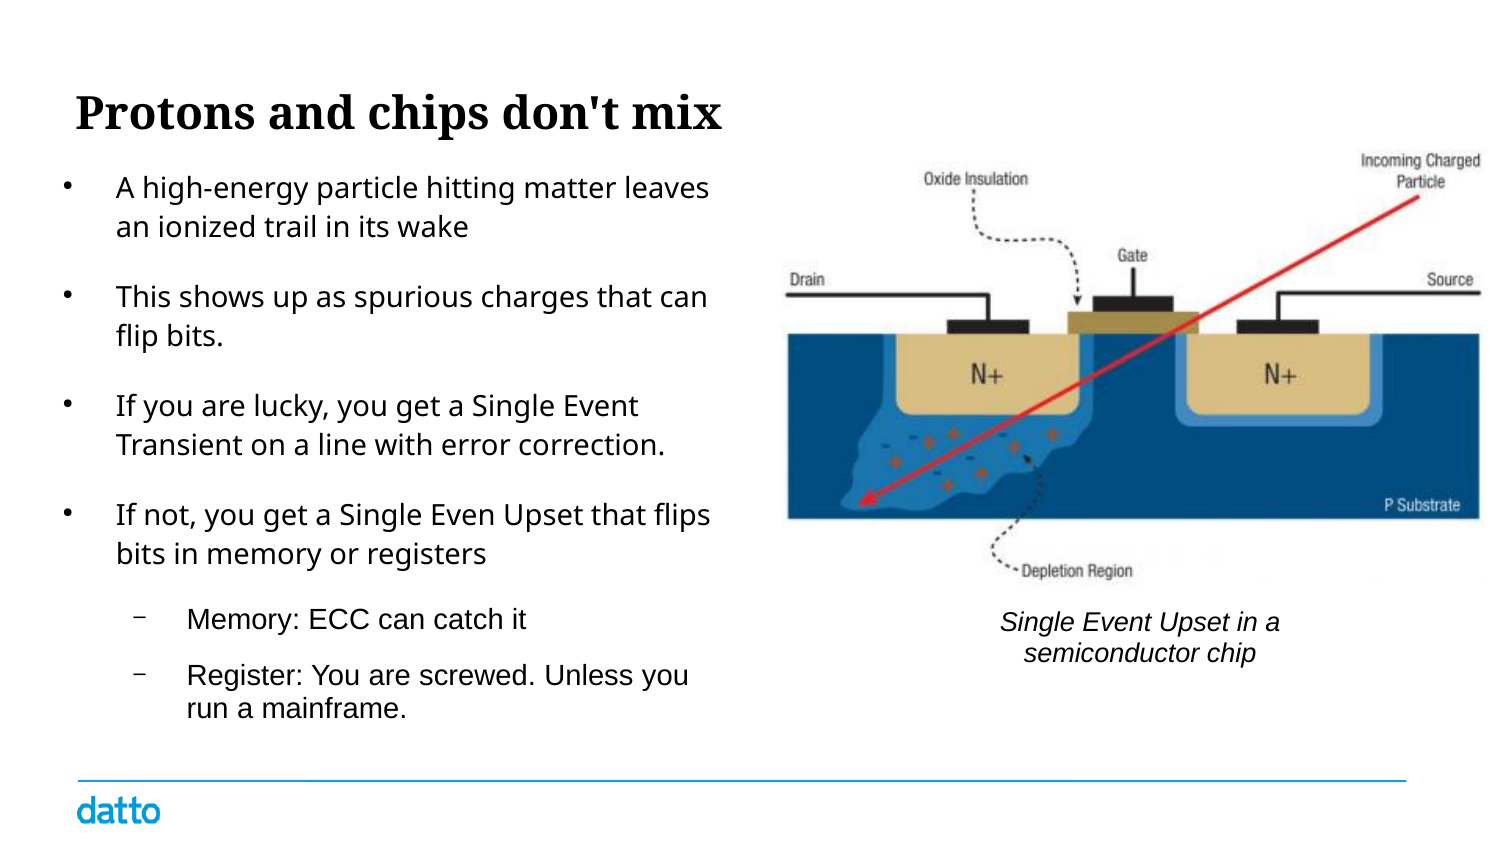

# Protons and chips don't mix
A high-energy particle hitting matter leaves an ionized trail in its wake
This shows up as spurious charges that can flip bits.
If you are lucky, you get a Single Event Transient on a line with error correction.
If not, you get a Single Even Upset that flips bits in memory or registers
Memory: ECC can catch it
Register: You are screwed. Unless you run a mainframe.
Single Event Upset in a semiconductor chip